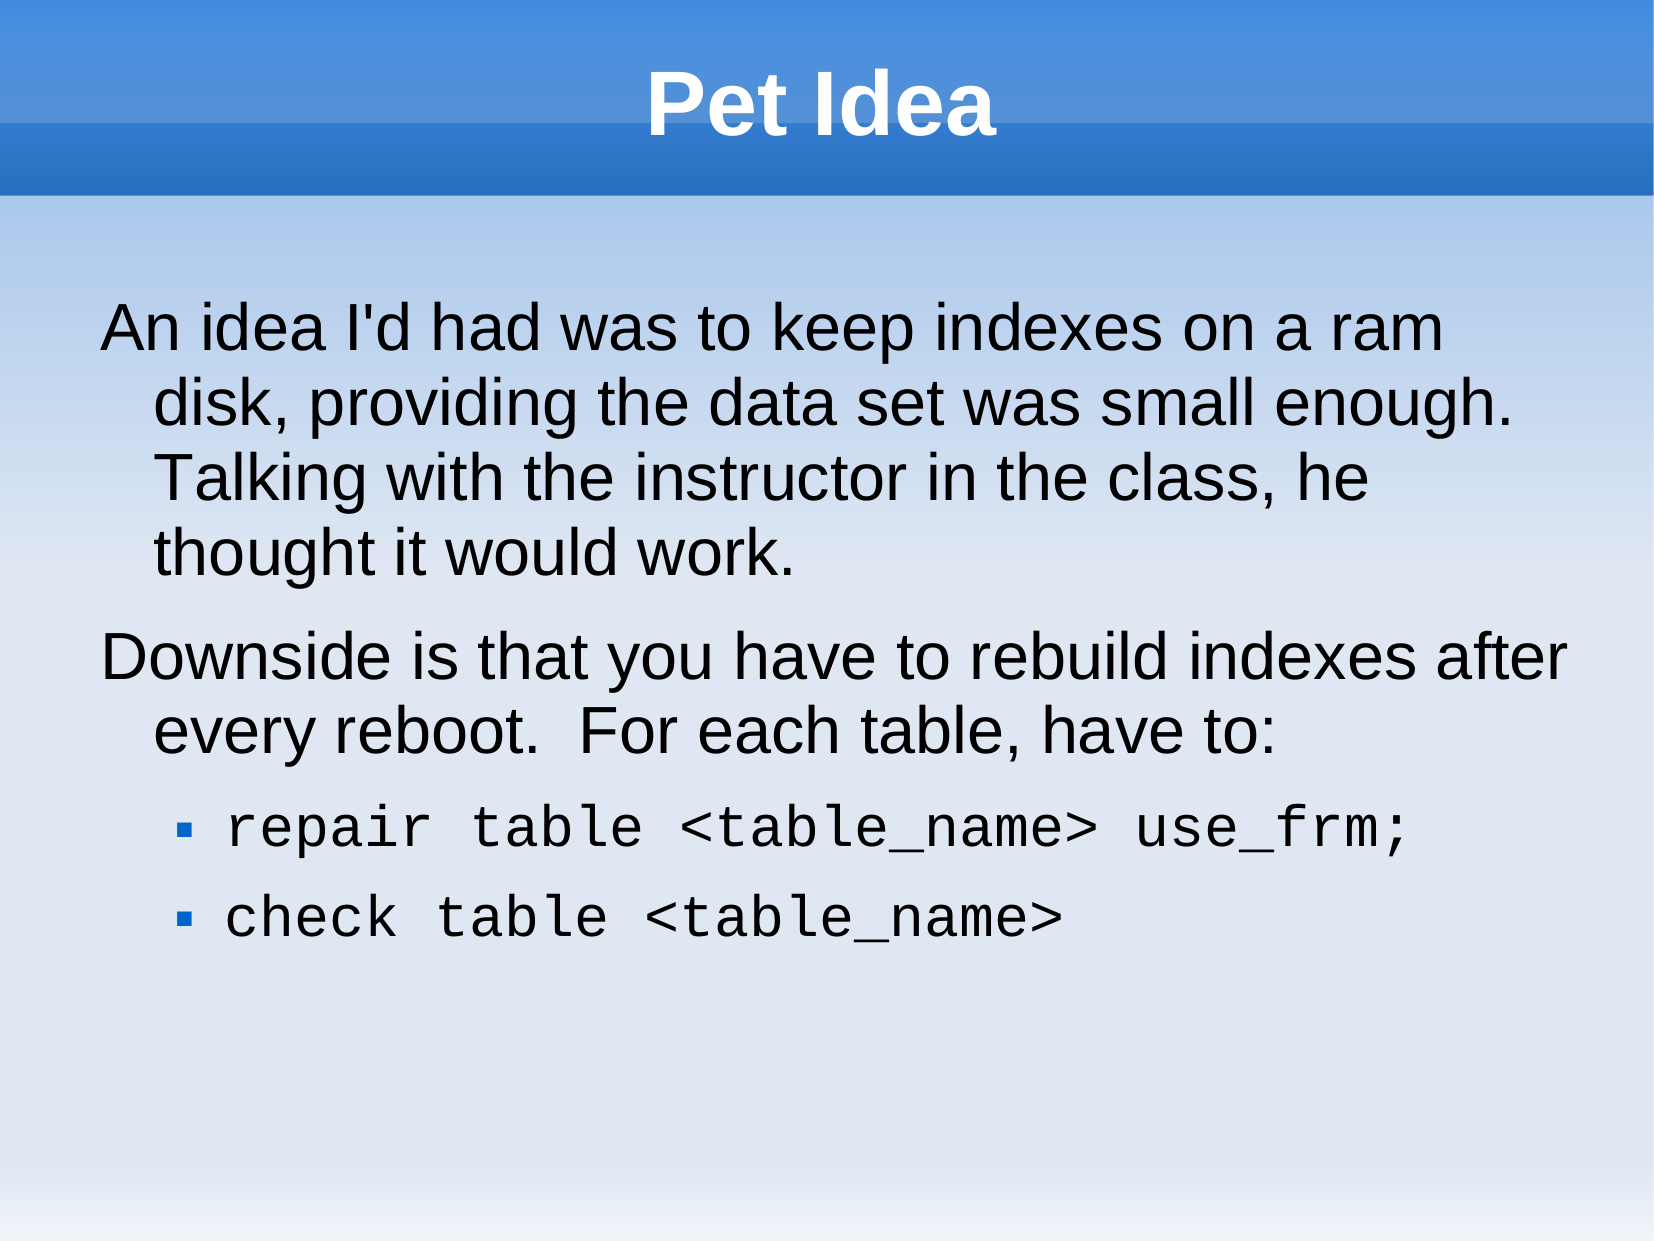

# Pet Idea
An idea I'd had was to keep indexes on a ram disk, providing the data set was small enough. Talking with the instructor in the class, he thought it would work.
Downside is that you have to rebuild indexes after every reboot. For each table, have to:
repair table <table_name> use_frm;
check table <table_name>